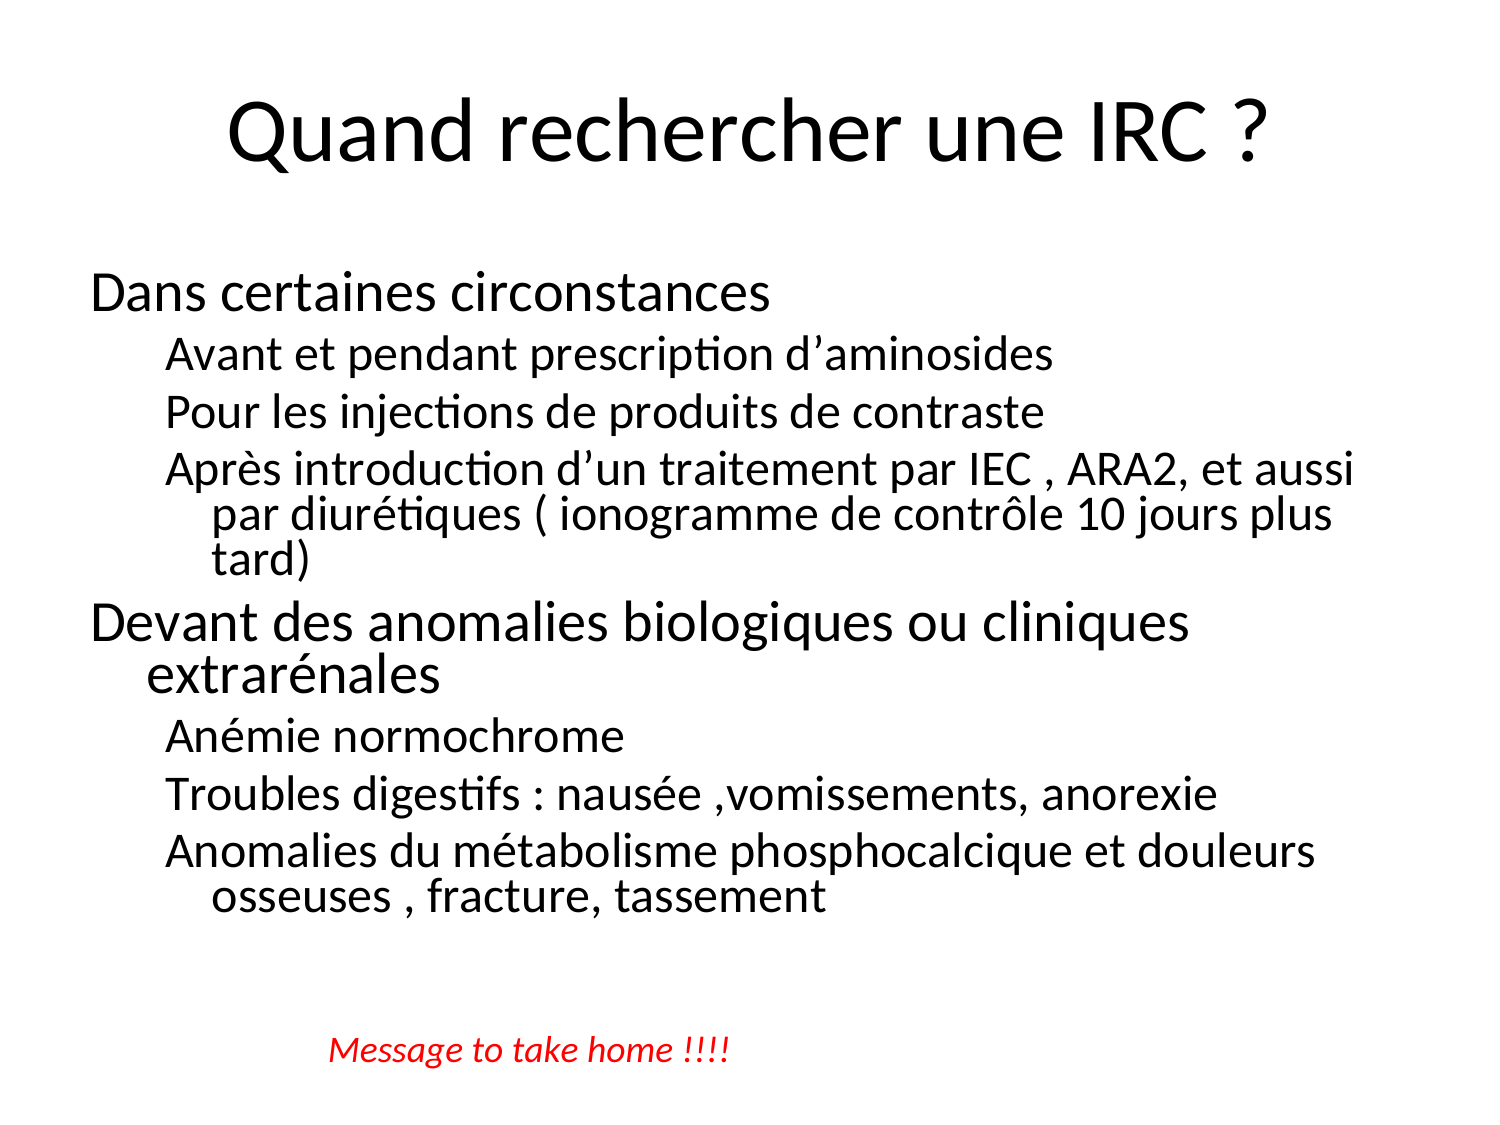

# Quand rechercher une IRC ?
Dans certaines circonstances
Avant et pendant prescription d’aminosides
Pour les injections de produits de contraste
Après introduction d’un traitement par IEC , ARA2, et aussi par diurétiques ( ionogramme de contrôle 10 jours plus tard)
Devant des anomalies biologiques ou cliniques extrarénales
Anémie normochrome
Troubles digestifs : nausée ,vomissements, anorexie
Anomalies du métabolisme phosphocalcique et douleurs osseuses , fracture, tassement
Message to take home !!!!